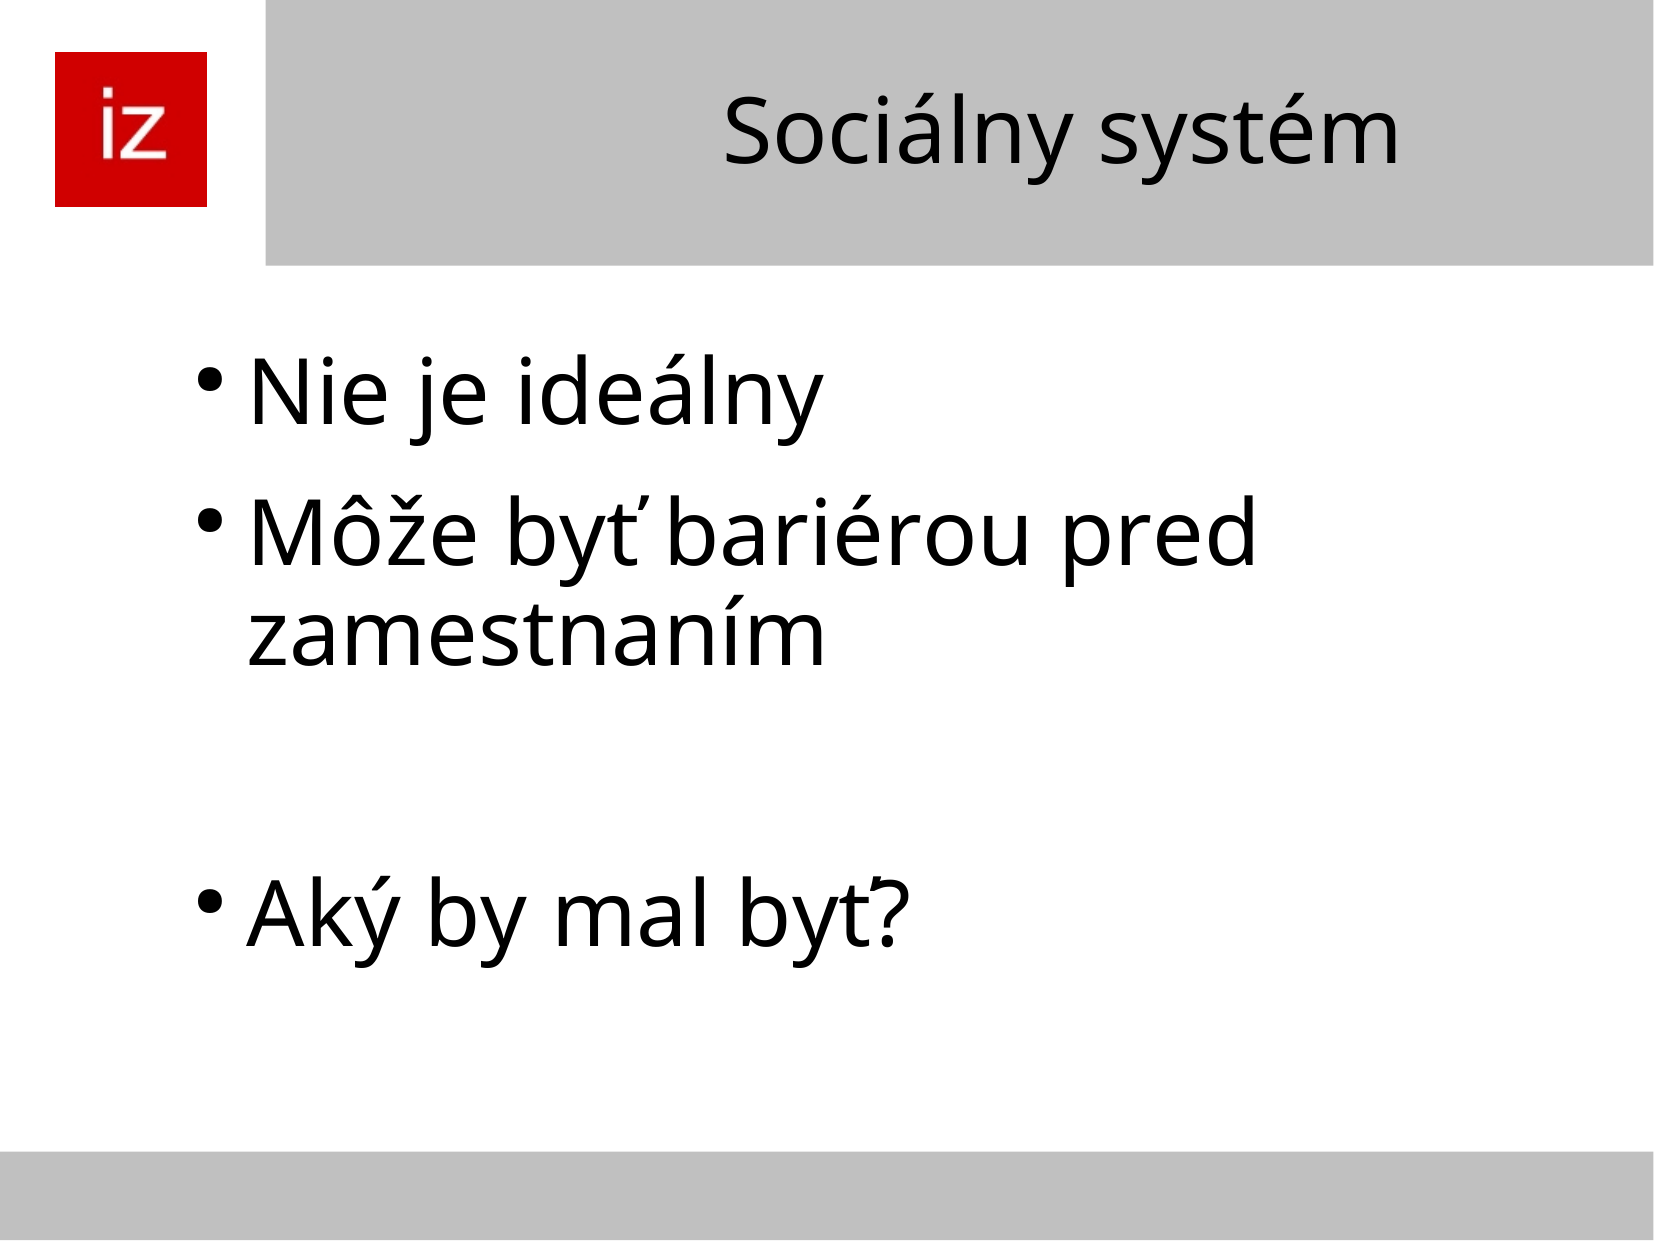

# Sociálny systém
Nie je ideálny
Môže byť bariérou pred zamestnaním
Aký by mal byť?